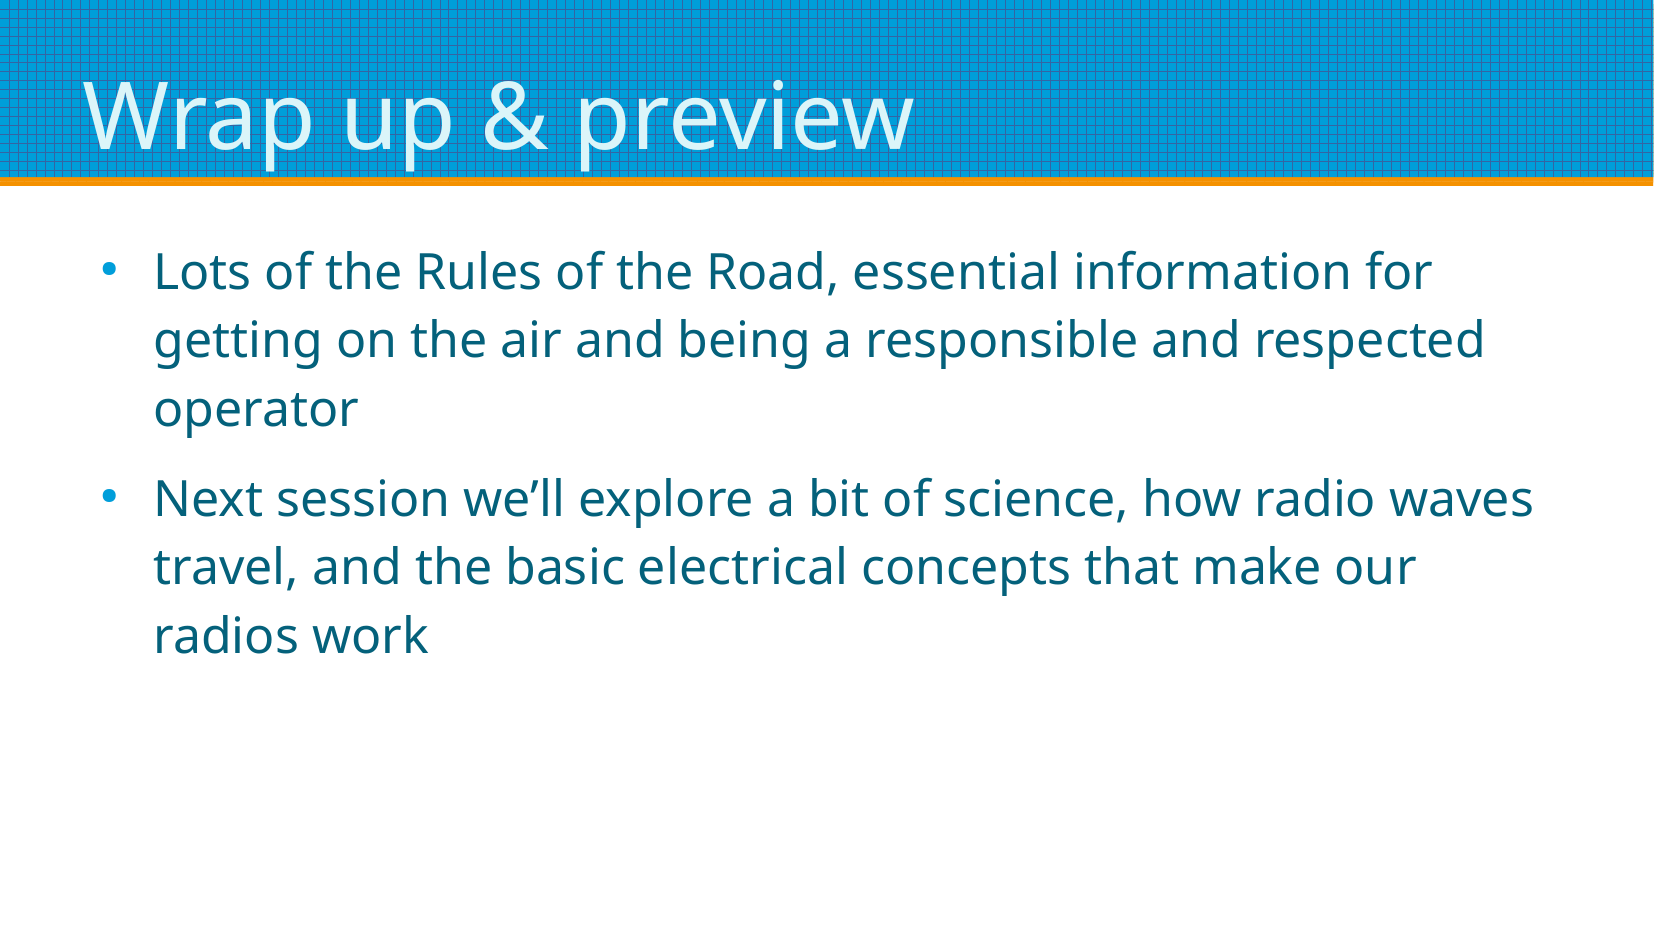

# Wrap up & preview
Lots of the Rules of the Road, essential information for getting on the air and being a responsible and respected operator
Next session we’ll explore a bit of science, how radio waves travel, and the basic electrical concepts that make our radios work